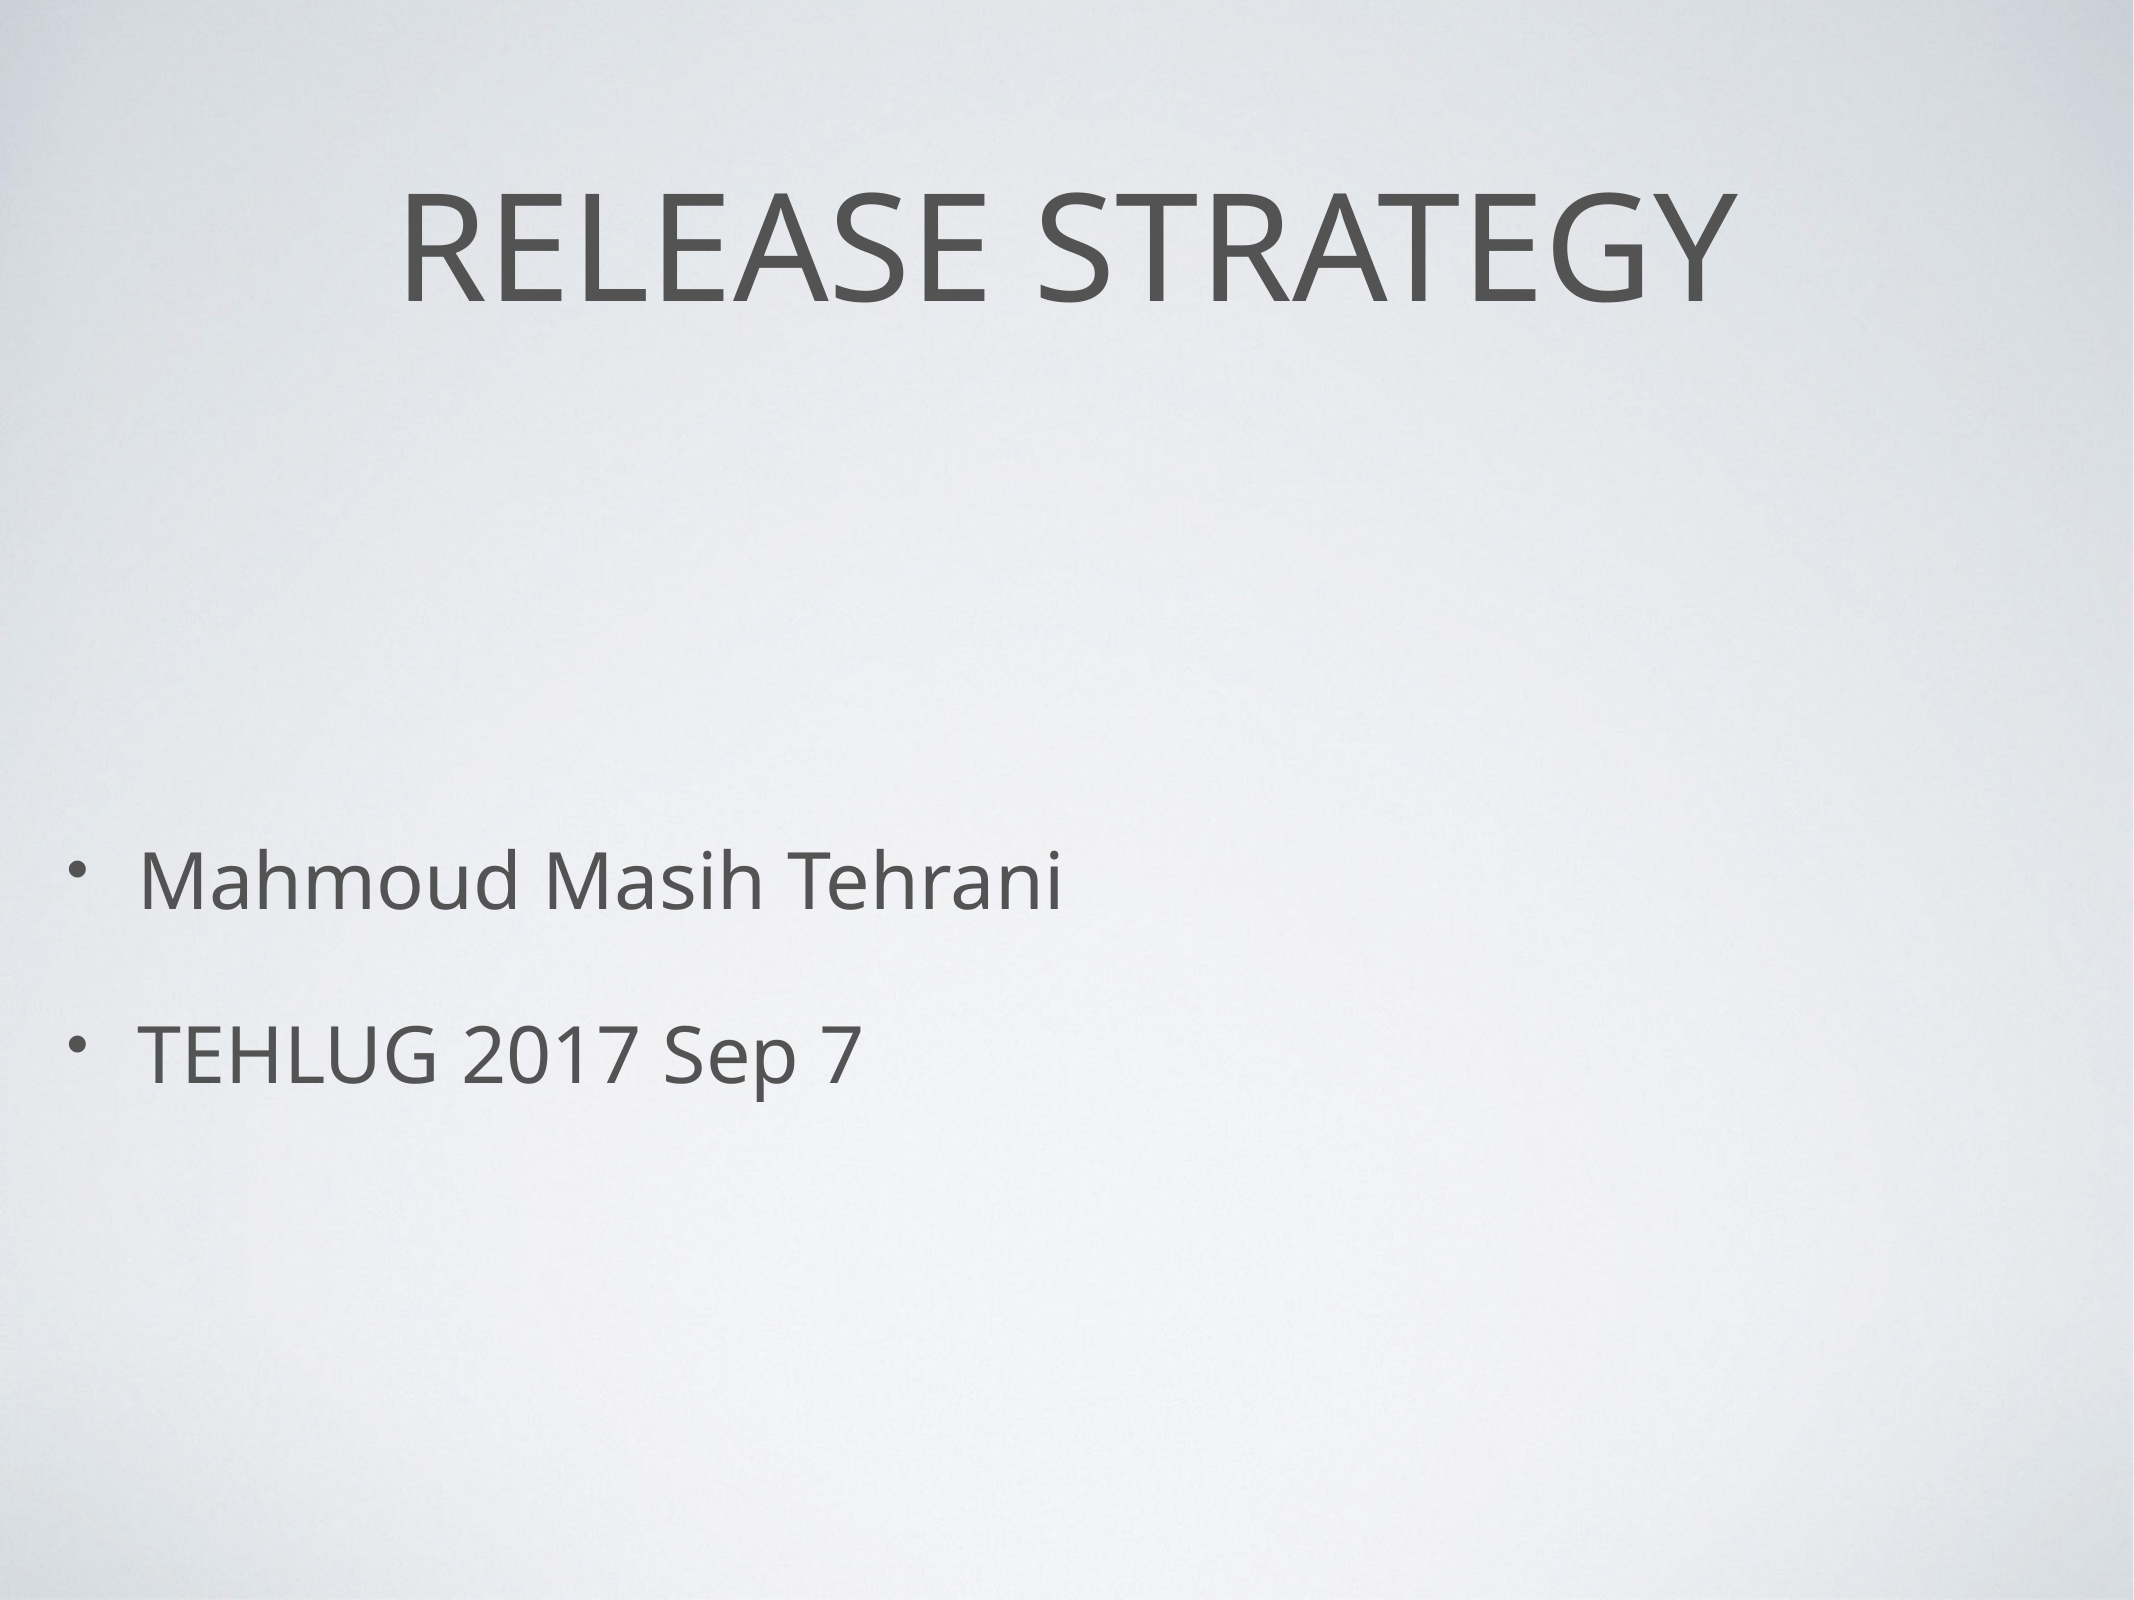

# Release Strategy
Mahmoud Masih Tehrani
TEHLUG 2017 Sep 7